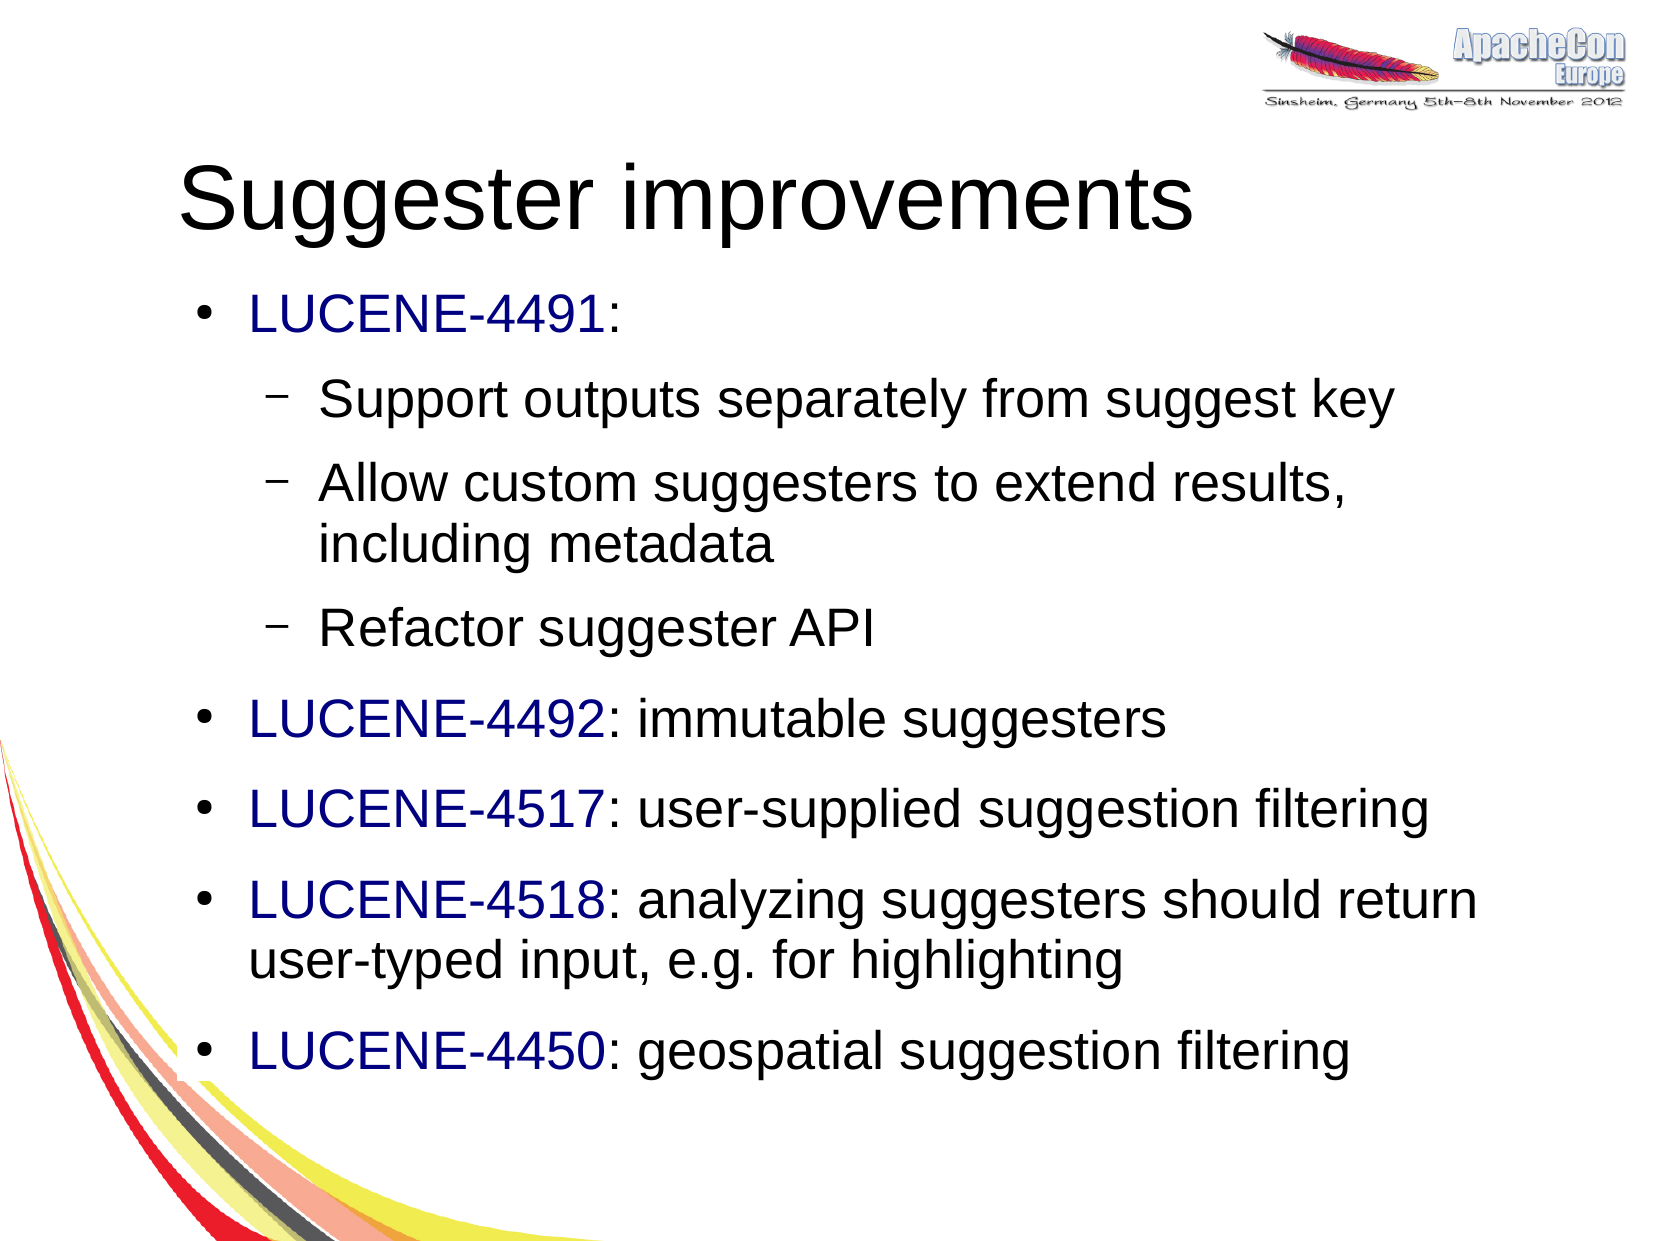

# Suggester improvements
LUCENE-4491:
Support outputs separately from suggest key
Allow custom suggesters to extend results, including metadata
Refactor suggester API
LUCENE-4492: immutable suggesters
LUCENE-4517: user-supplied suggestion filtering
LUCENE-4518: analyzing suggesters should return user-typed input, e.g. for highlighting
LUCENE-4450: geospatial suggestion filtering